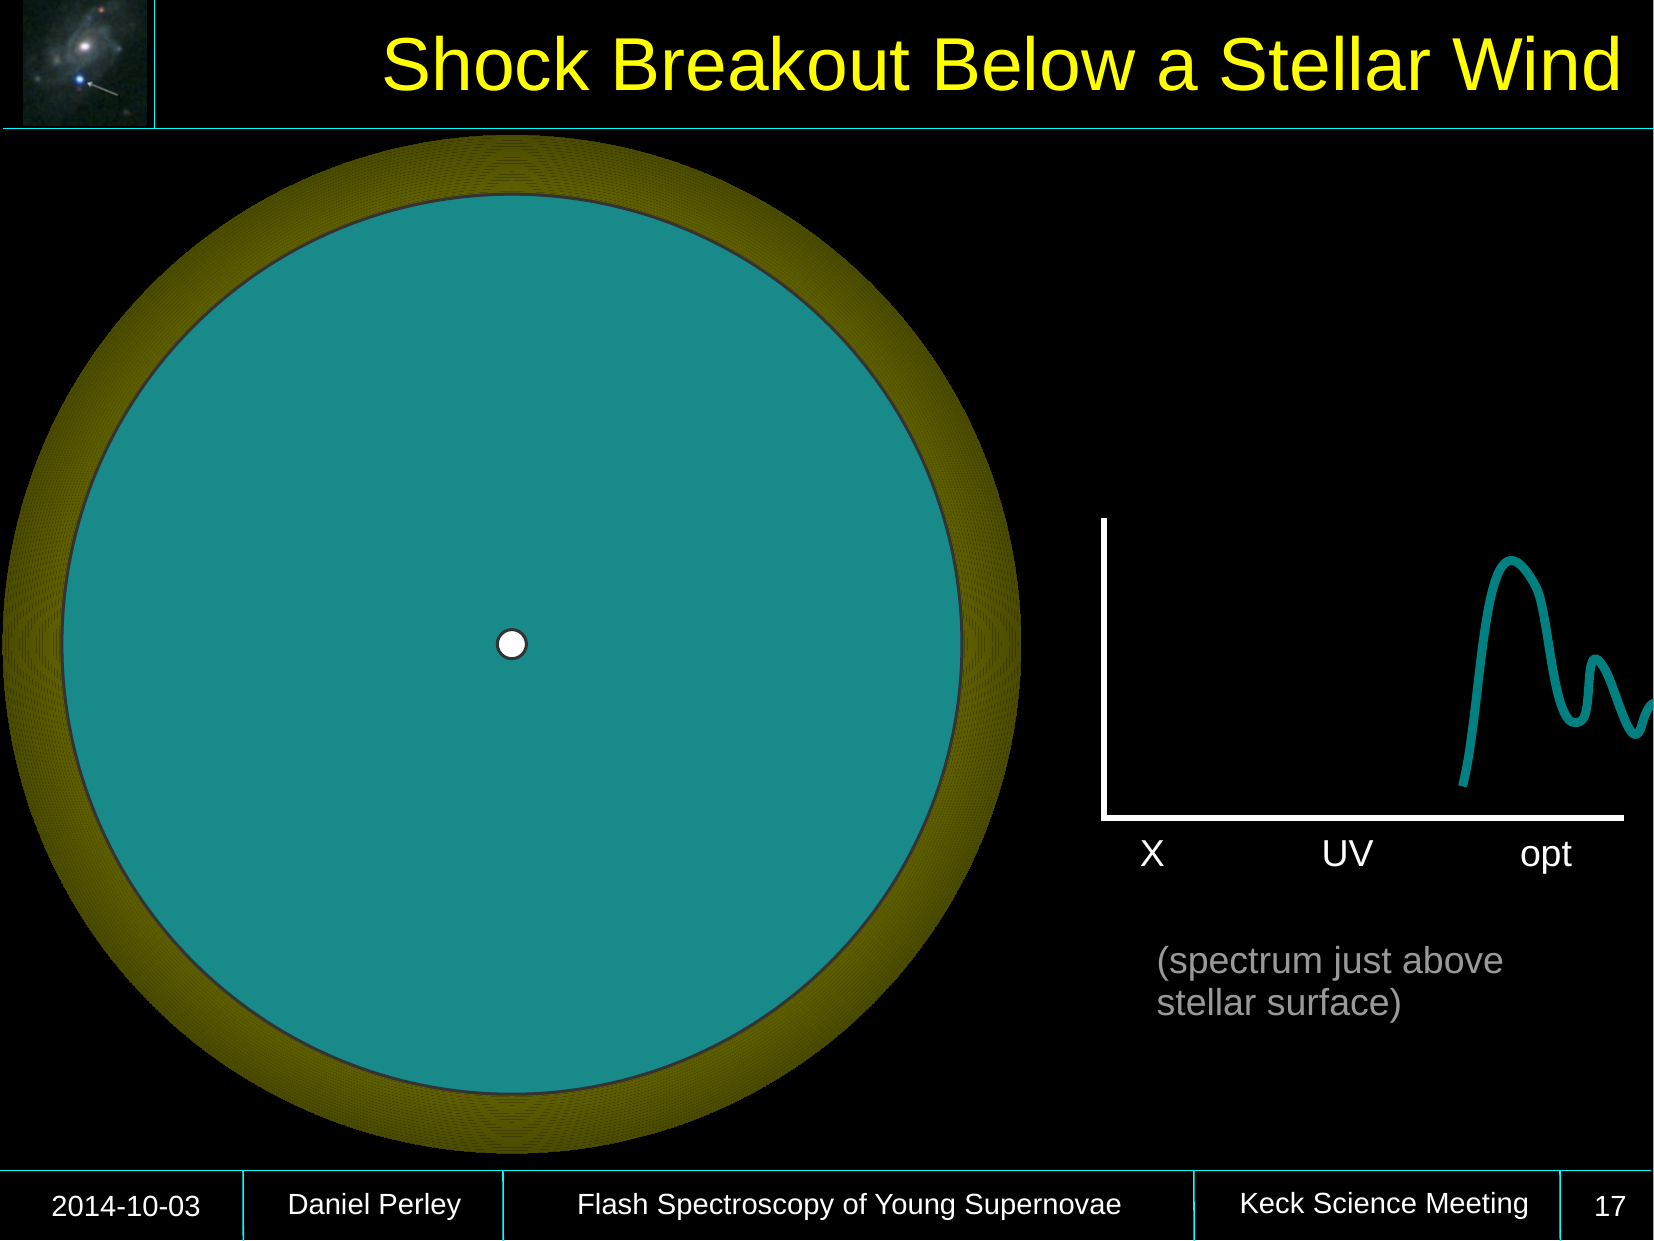

# Shock Breakout Below a Stellar Wind
X UV opt
(spectrum just above stellar surface)
2014-10-03
17